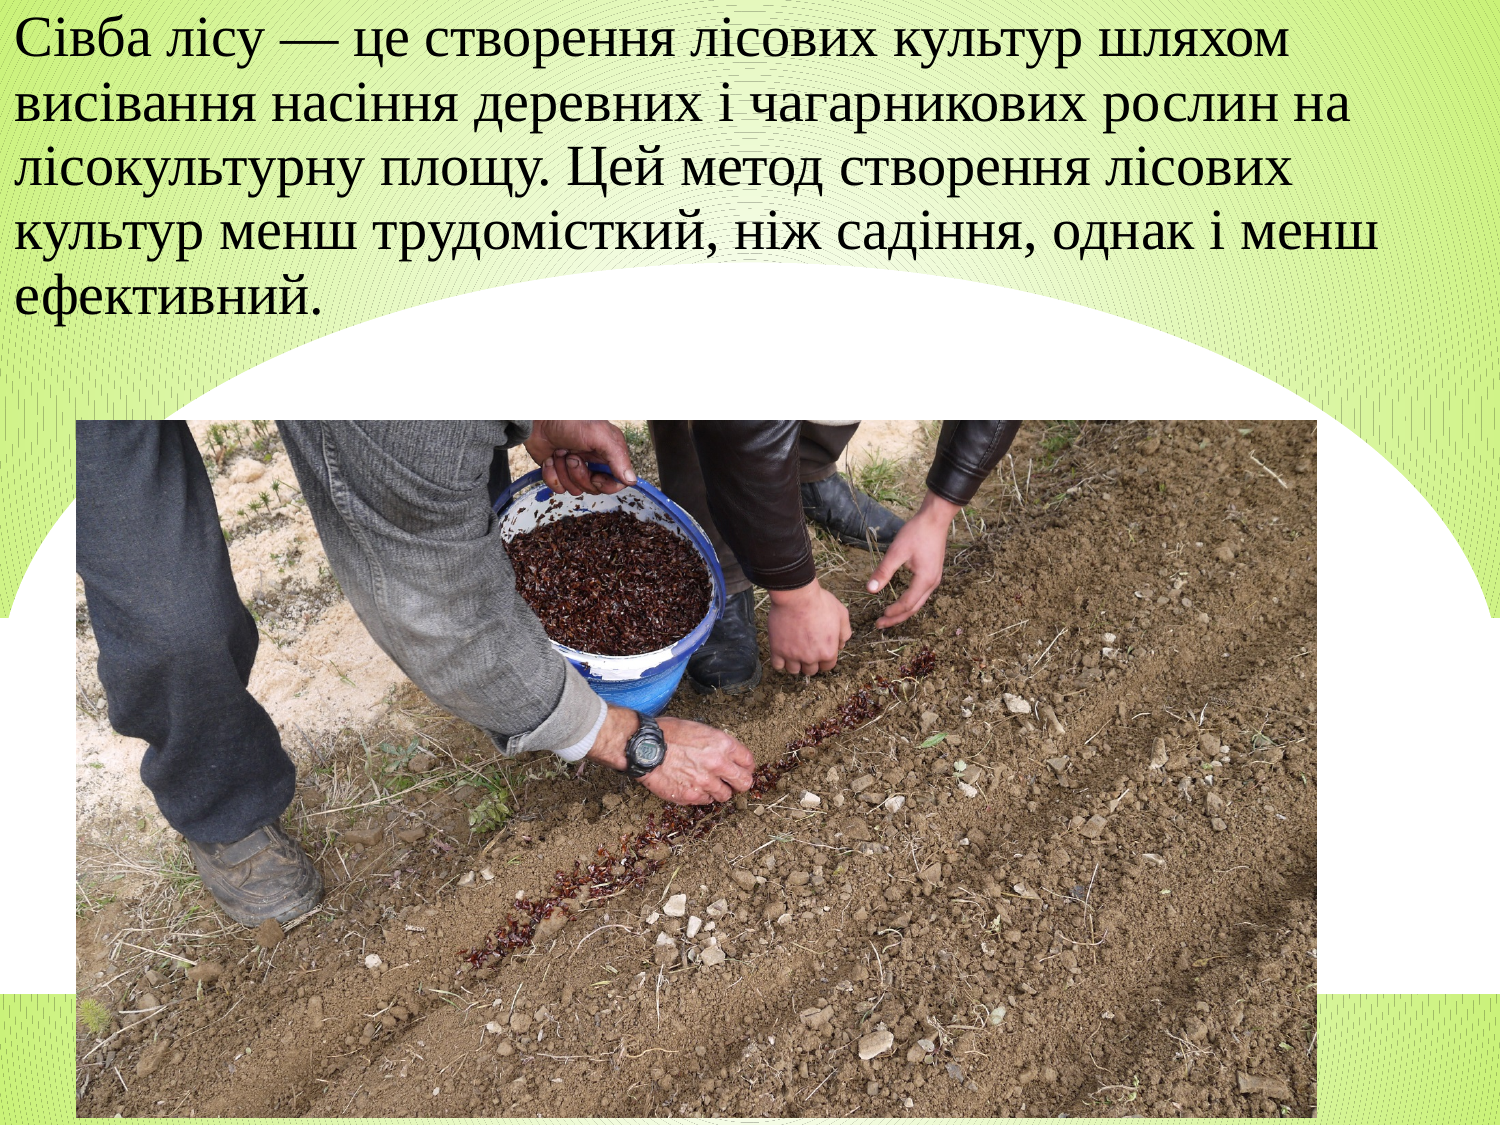

Сівба лісу — це створення лісових культур шляхом висівання насіння деревних і чагарникових рослин на лісокультурну площу. Цей метод створення лісових культур менш трудомісткий, ніж садіння, однак і менш ефективний.